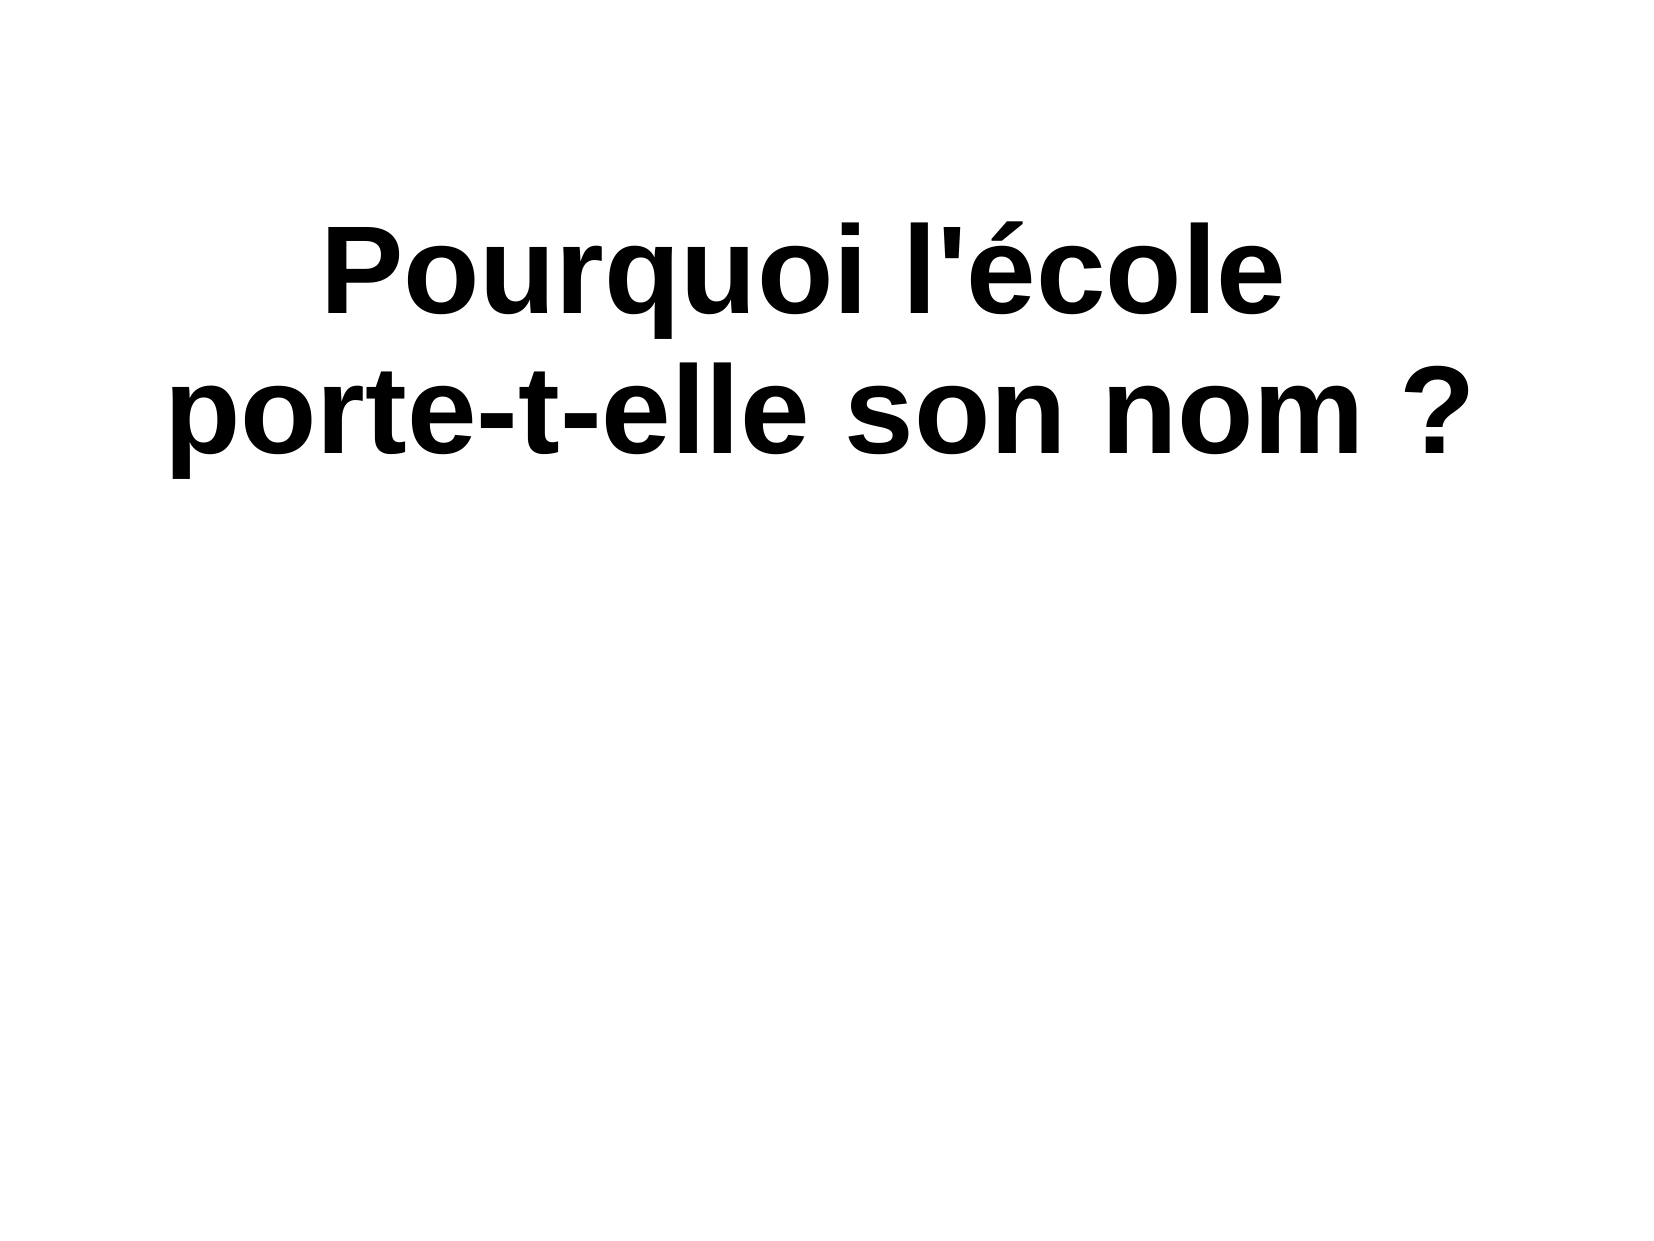

# Pourquoi l'école porte-t-elle son nom ?